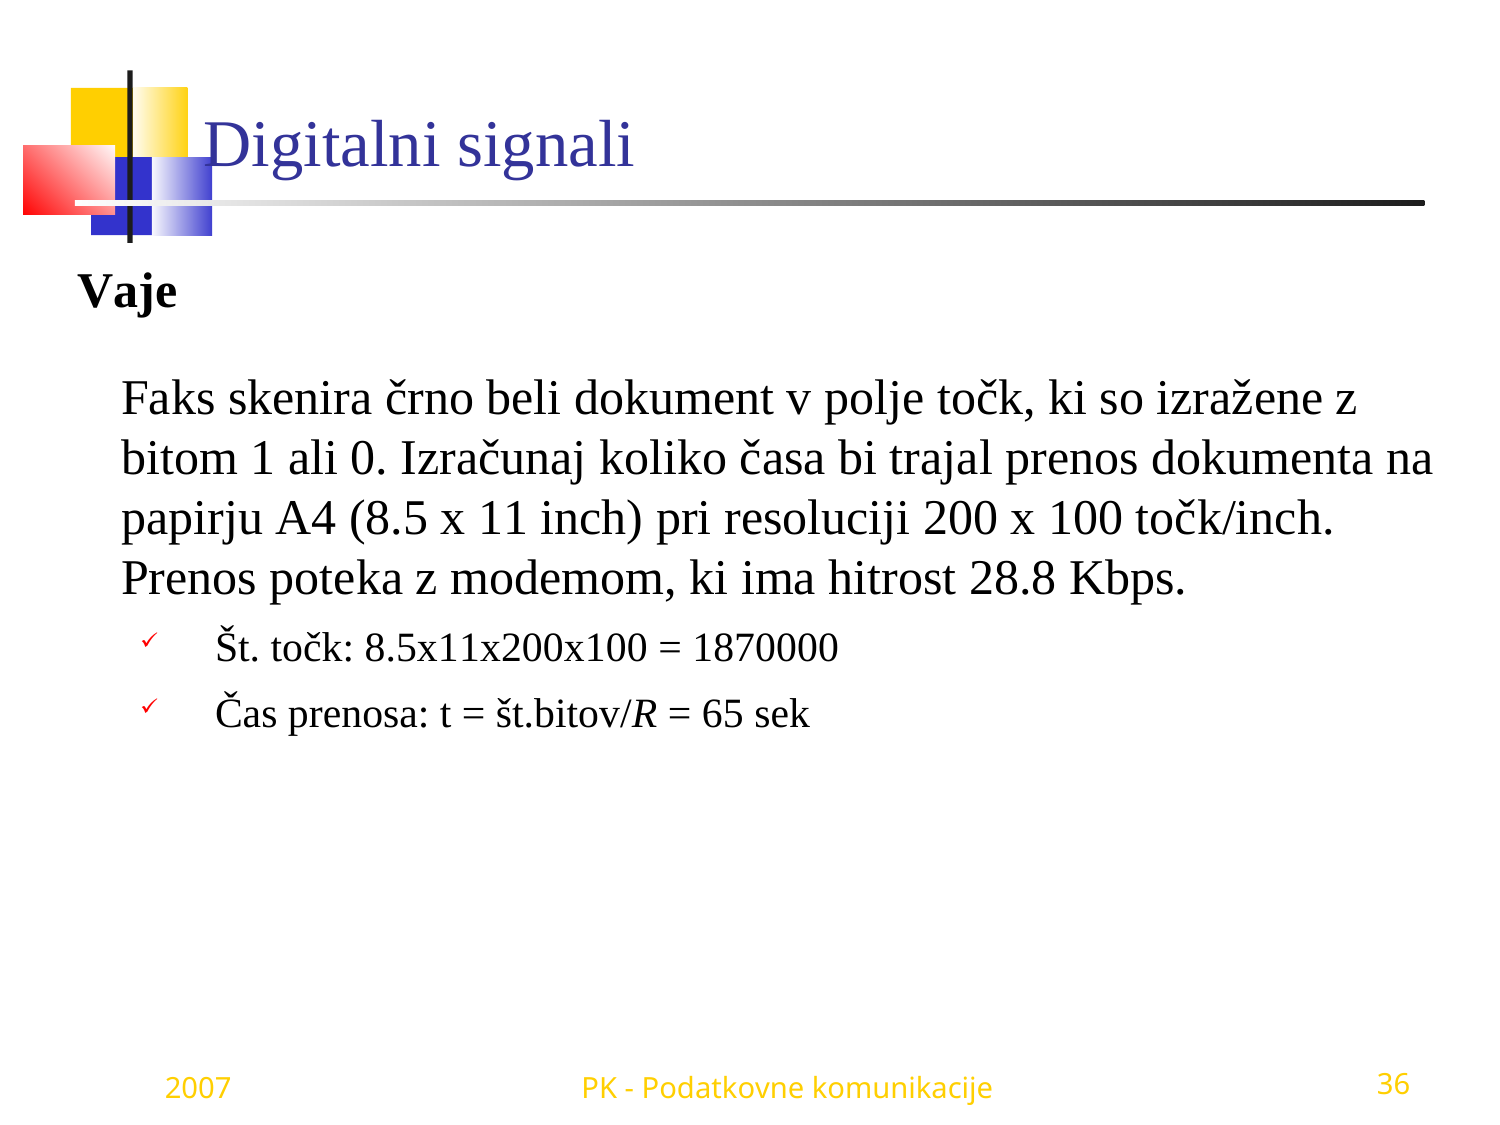

# Digitalni signali
 Vaje
	Faks skenira črno beli dokument v polje točk, ki so izražene z bitom 1 ali 0. Izračunaj koliko časa bi trajal prenos dokumenta na papirju A4 (8.5 x 11 inch) pri resoluciji 200 x 100 točk/inch. Prenos poteka z modemom, ki ima hitrost 28.8 Kbps.
	Št. točk: 8.5x11x200x100 = 1870000
	Čas prenosa: t = št.bitov/R = 65 sek
2007
PK - Podatkovne komunikacije